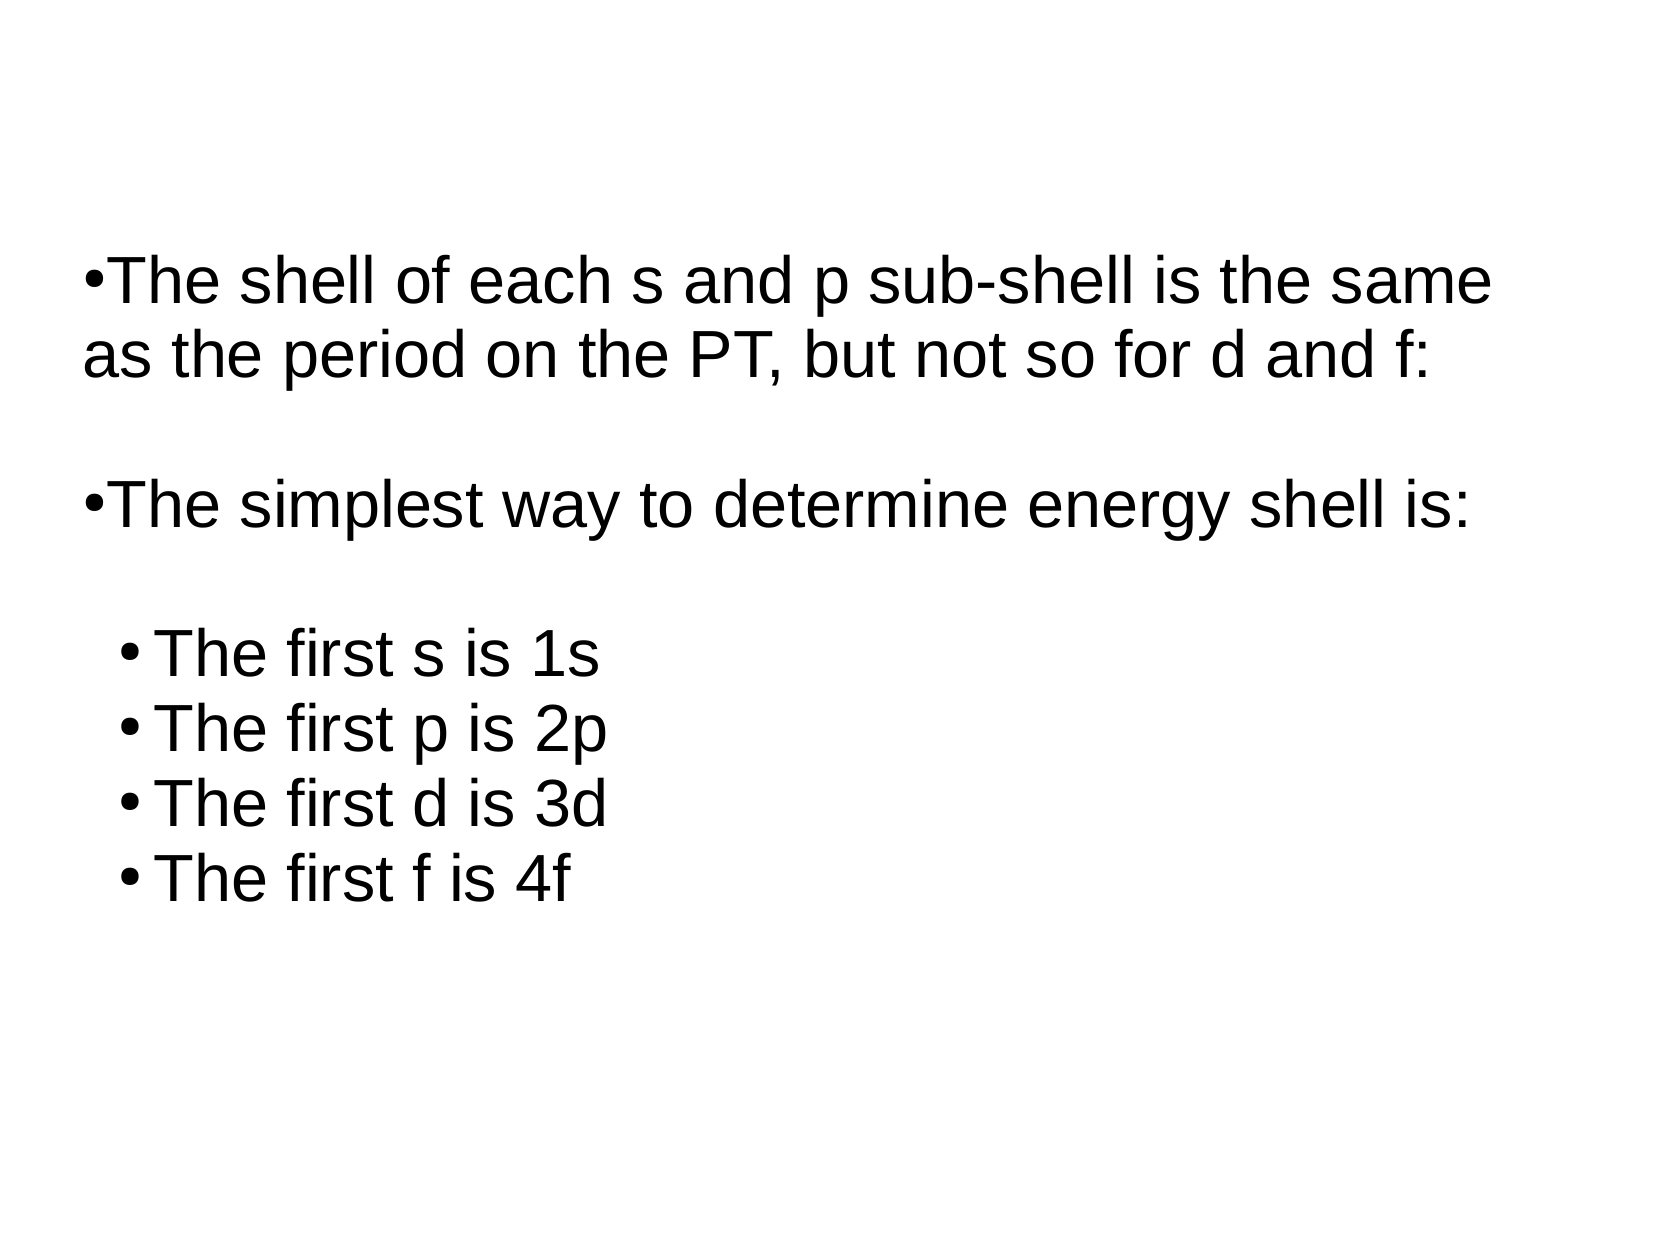

# The shell of each s and p sub-shell is the same as the period on the PT, but not so for d and f:
The simplest way to determine energy shell is:
The first s is 1s
The first p is 2p
The first d is 3d
The first f is 4f